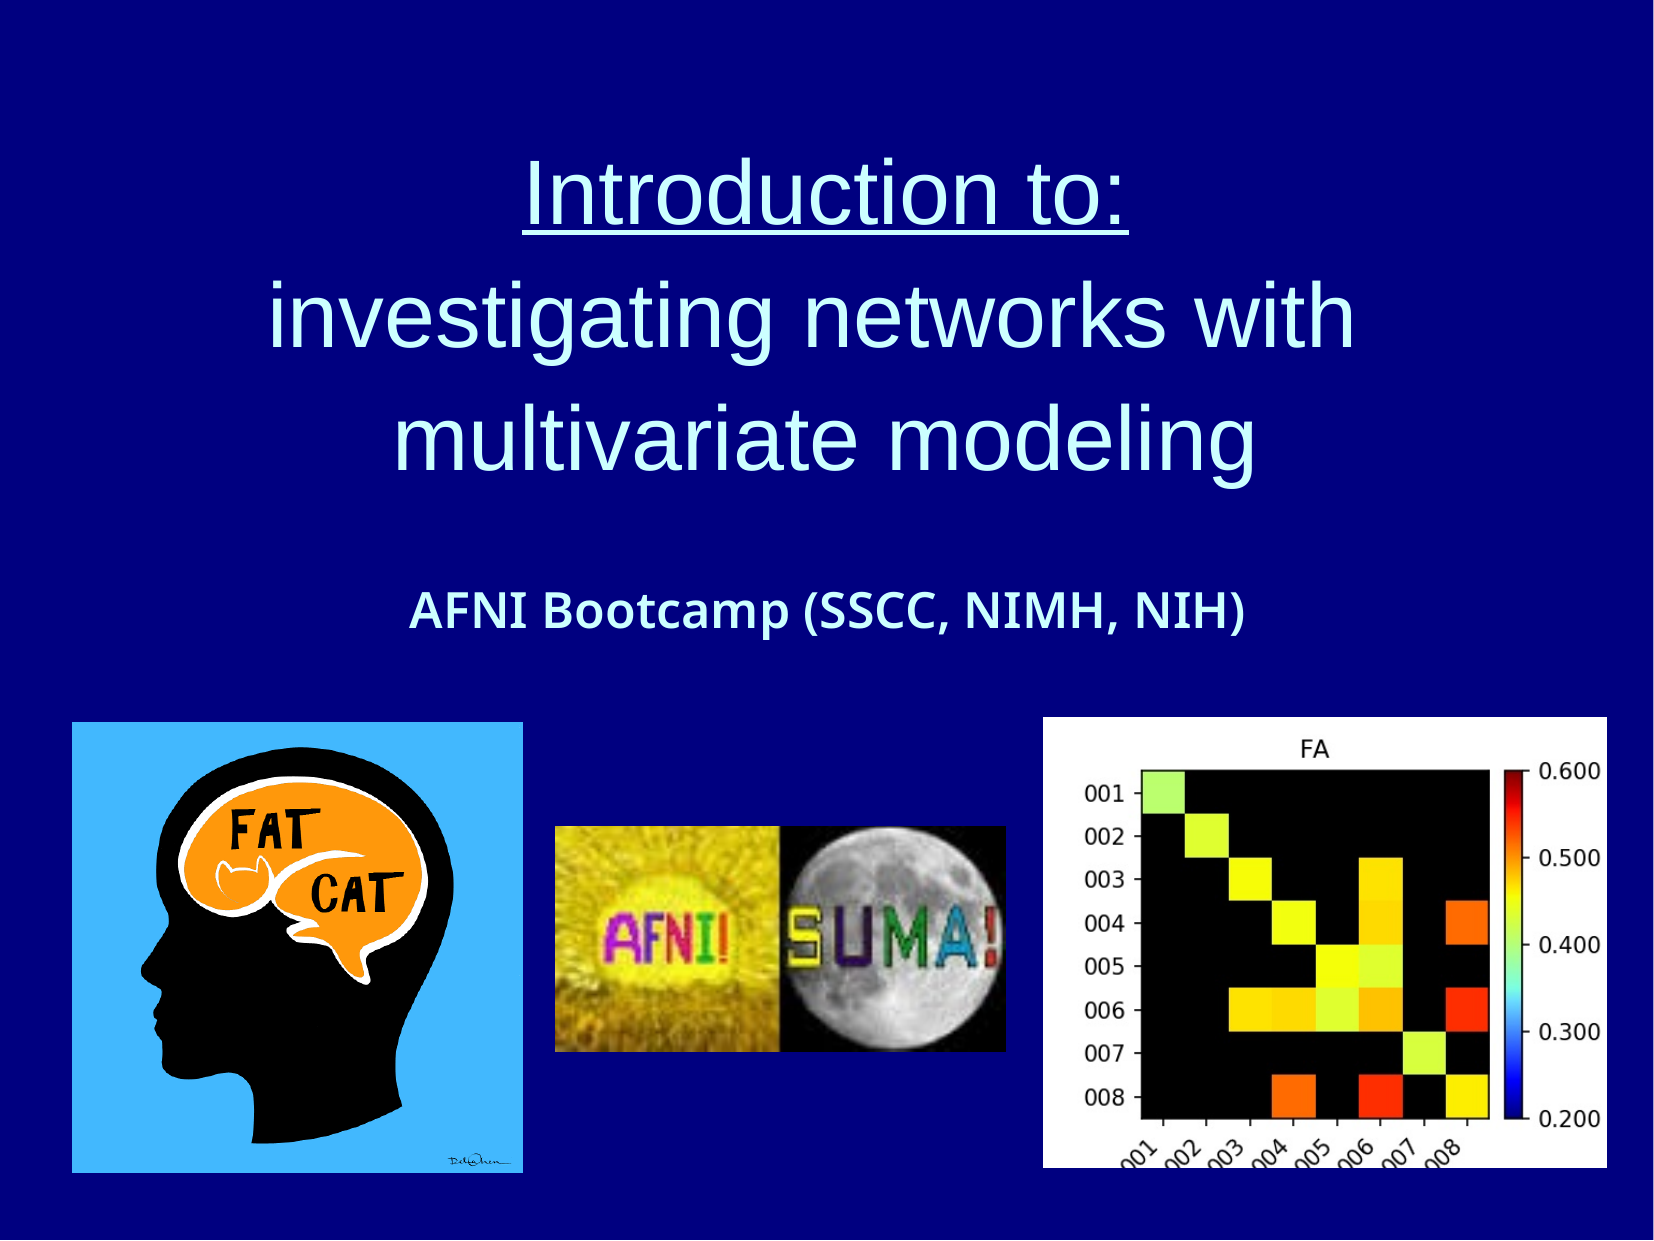

# Introduction to: investigating networks with multivariate modeling
AFNI Bootcamp (SSCC, NIMH, NIH)